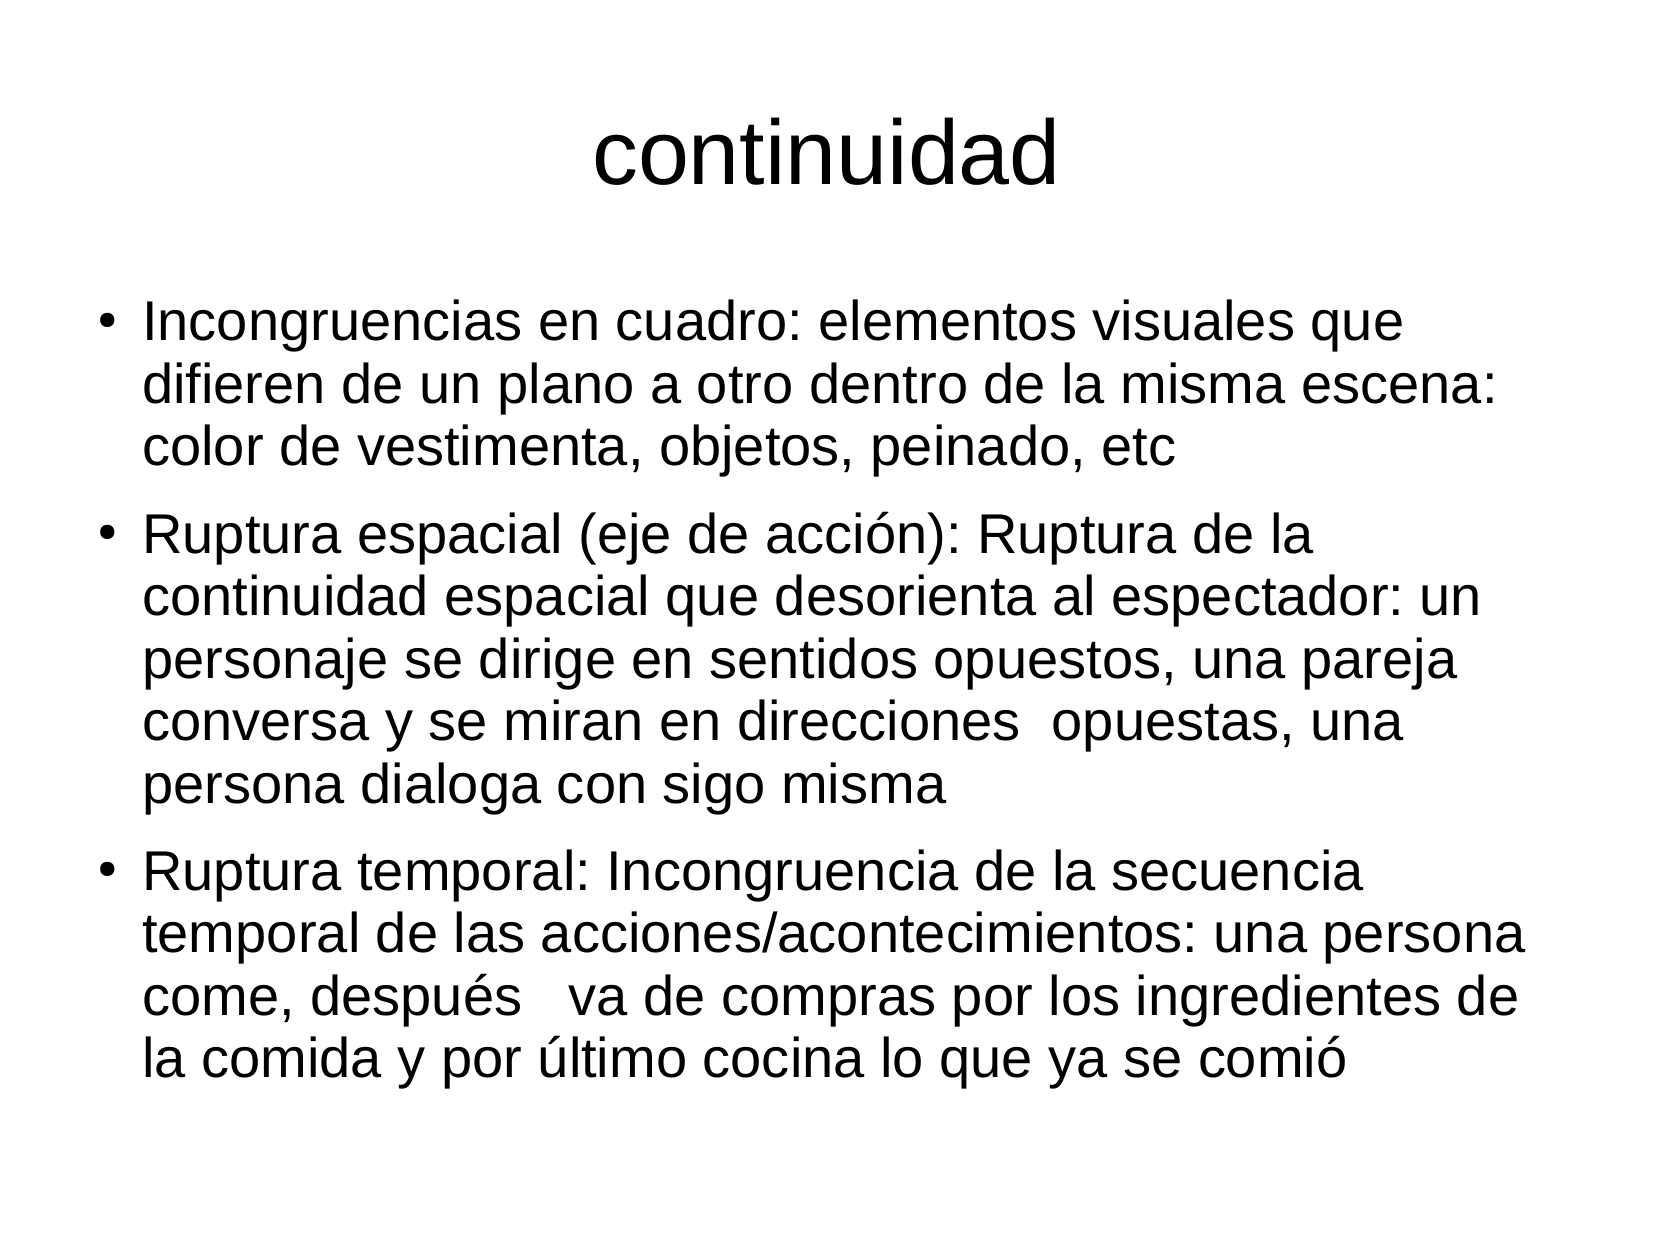

# continuidad
Incongruencias en cuadro: elementos visuales que difieren de un plano a otro dentro de la misma escena: color de vestimenta, objetos, peinado, etc
Ruptura espacial (eje de acción): Ruptura de la continuidad espacial que desorienta al espectador: un personaje se dirige en sentidos opuestos, una pareja conversa y se miran en direcciones opuestas, una persona dialoga con sigo misma
Ruptura temporal: Incongruencia de la secuencia temporal de las acciones/acontecimientos: una persona come, después va de compras por los ingredientes de la comida y por último cocina lo que ya se comió